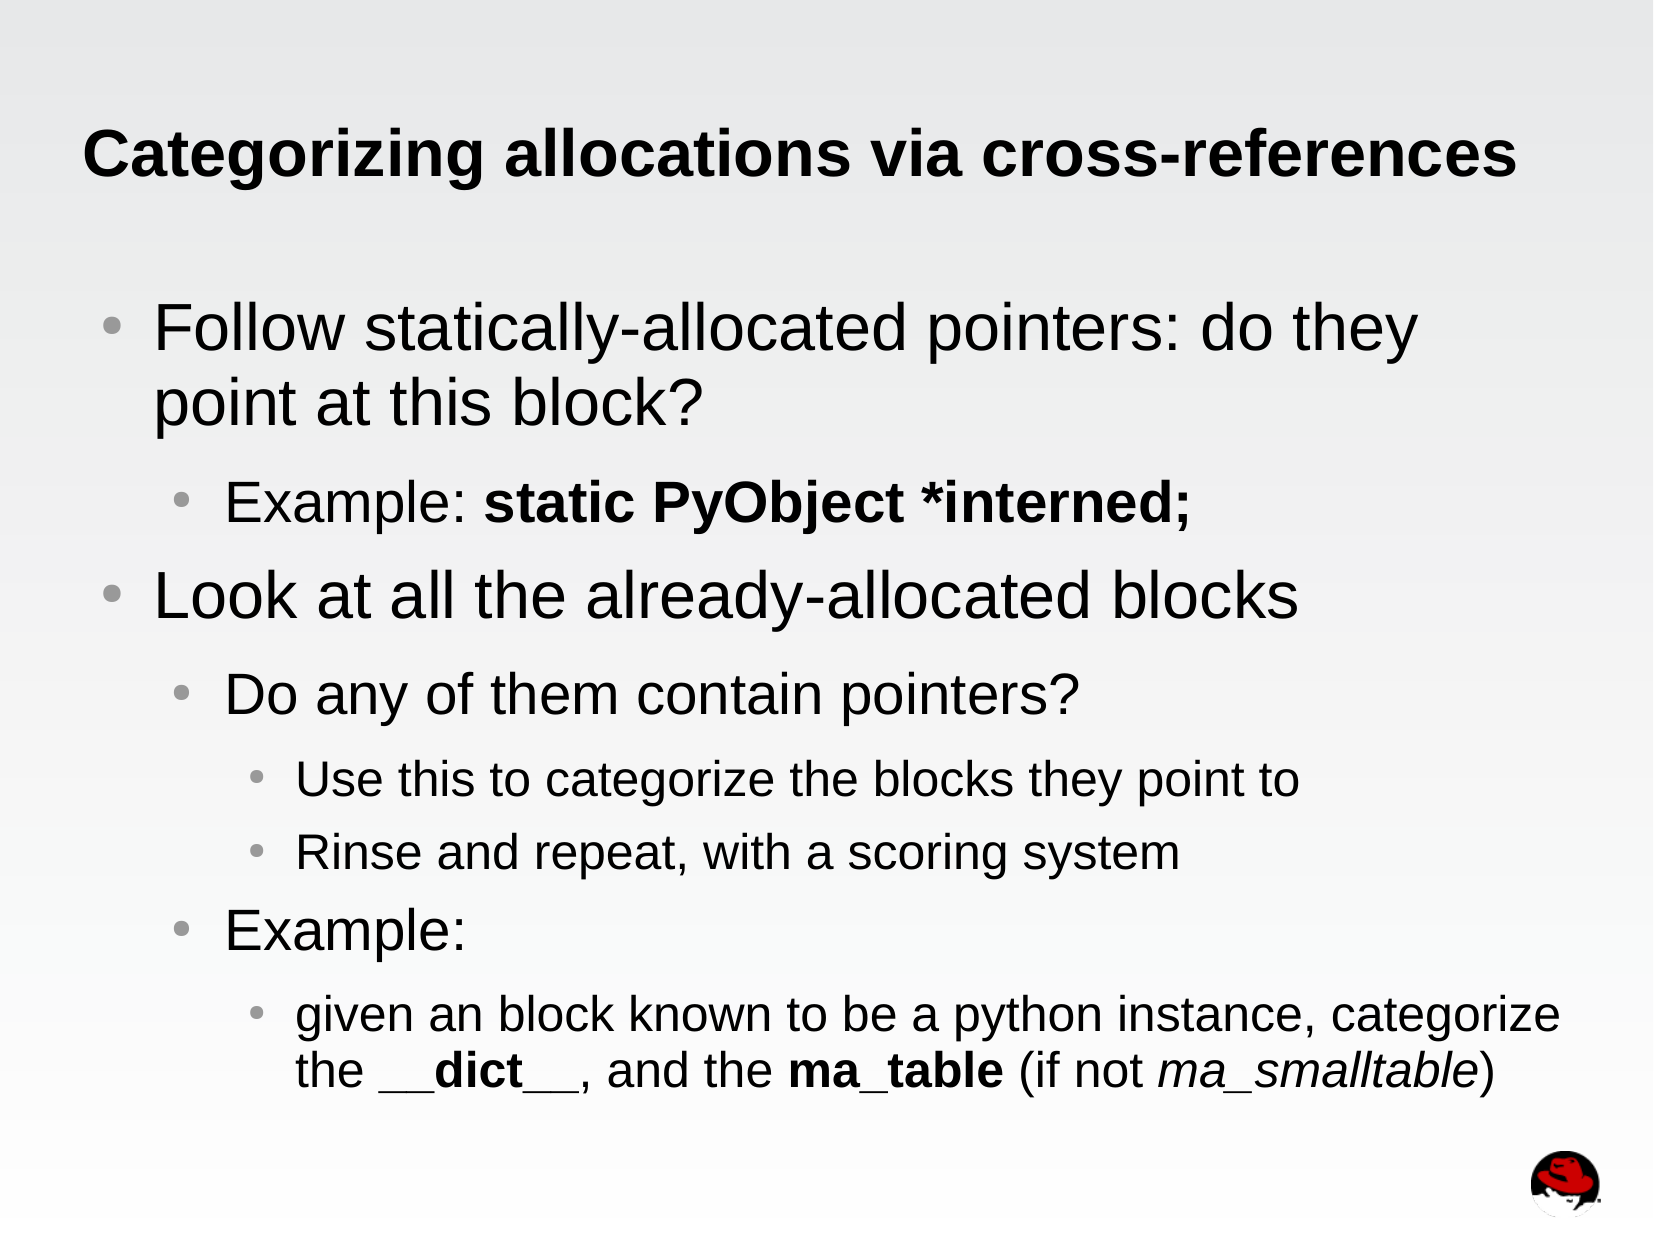

# Categorizing allocations via cross-references
Follow statically-allocated pointers: do they point at this block?
Example: static PyObject *interned;
Look at all the already-allocated blocks
Do any of them contain pointers?
Use this to categorize the blocks they point to
Rinse and repeat, with a scoring system
Example:
given an block known to be a python instance, categorize the __dict__, and the ma_table (if not ma_smalltable)